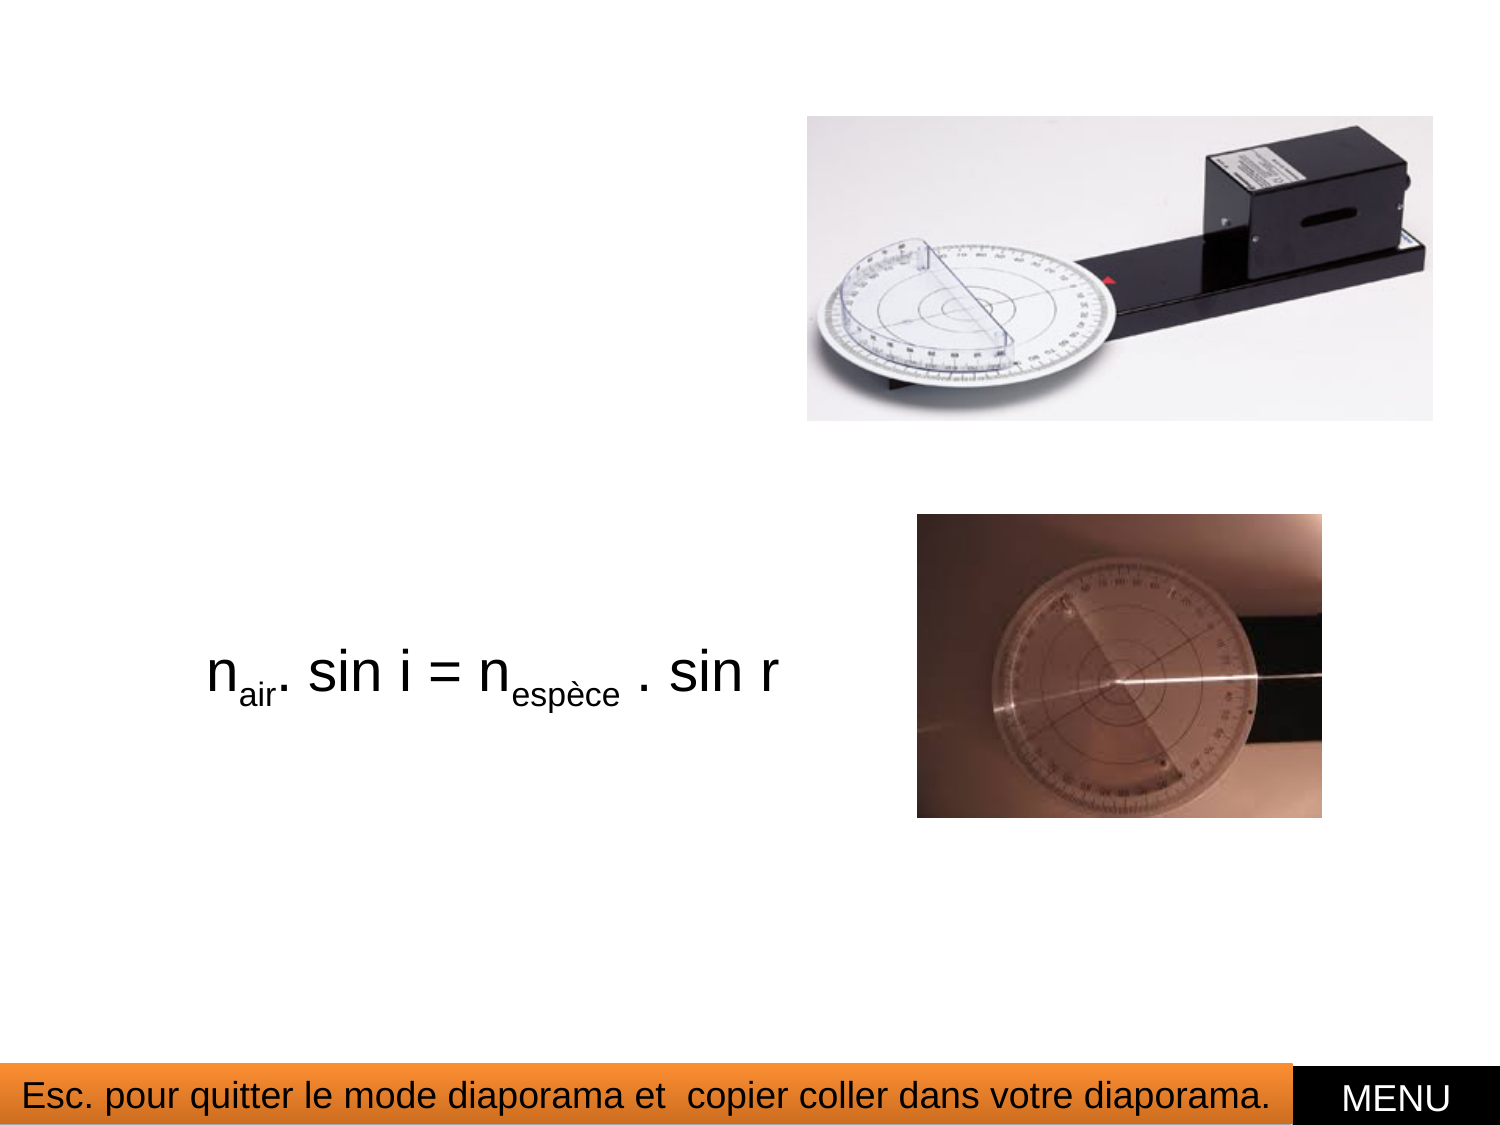

nair. sin i = nespèce . sin r
Esc. pour quitter le mode diaporama et copier coller dans votre diaporama.
MENU